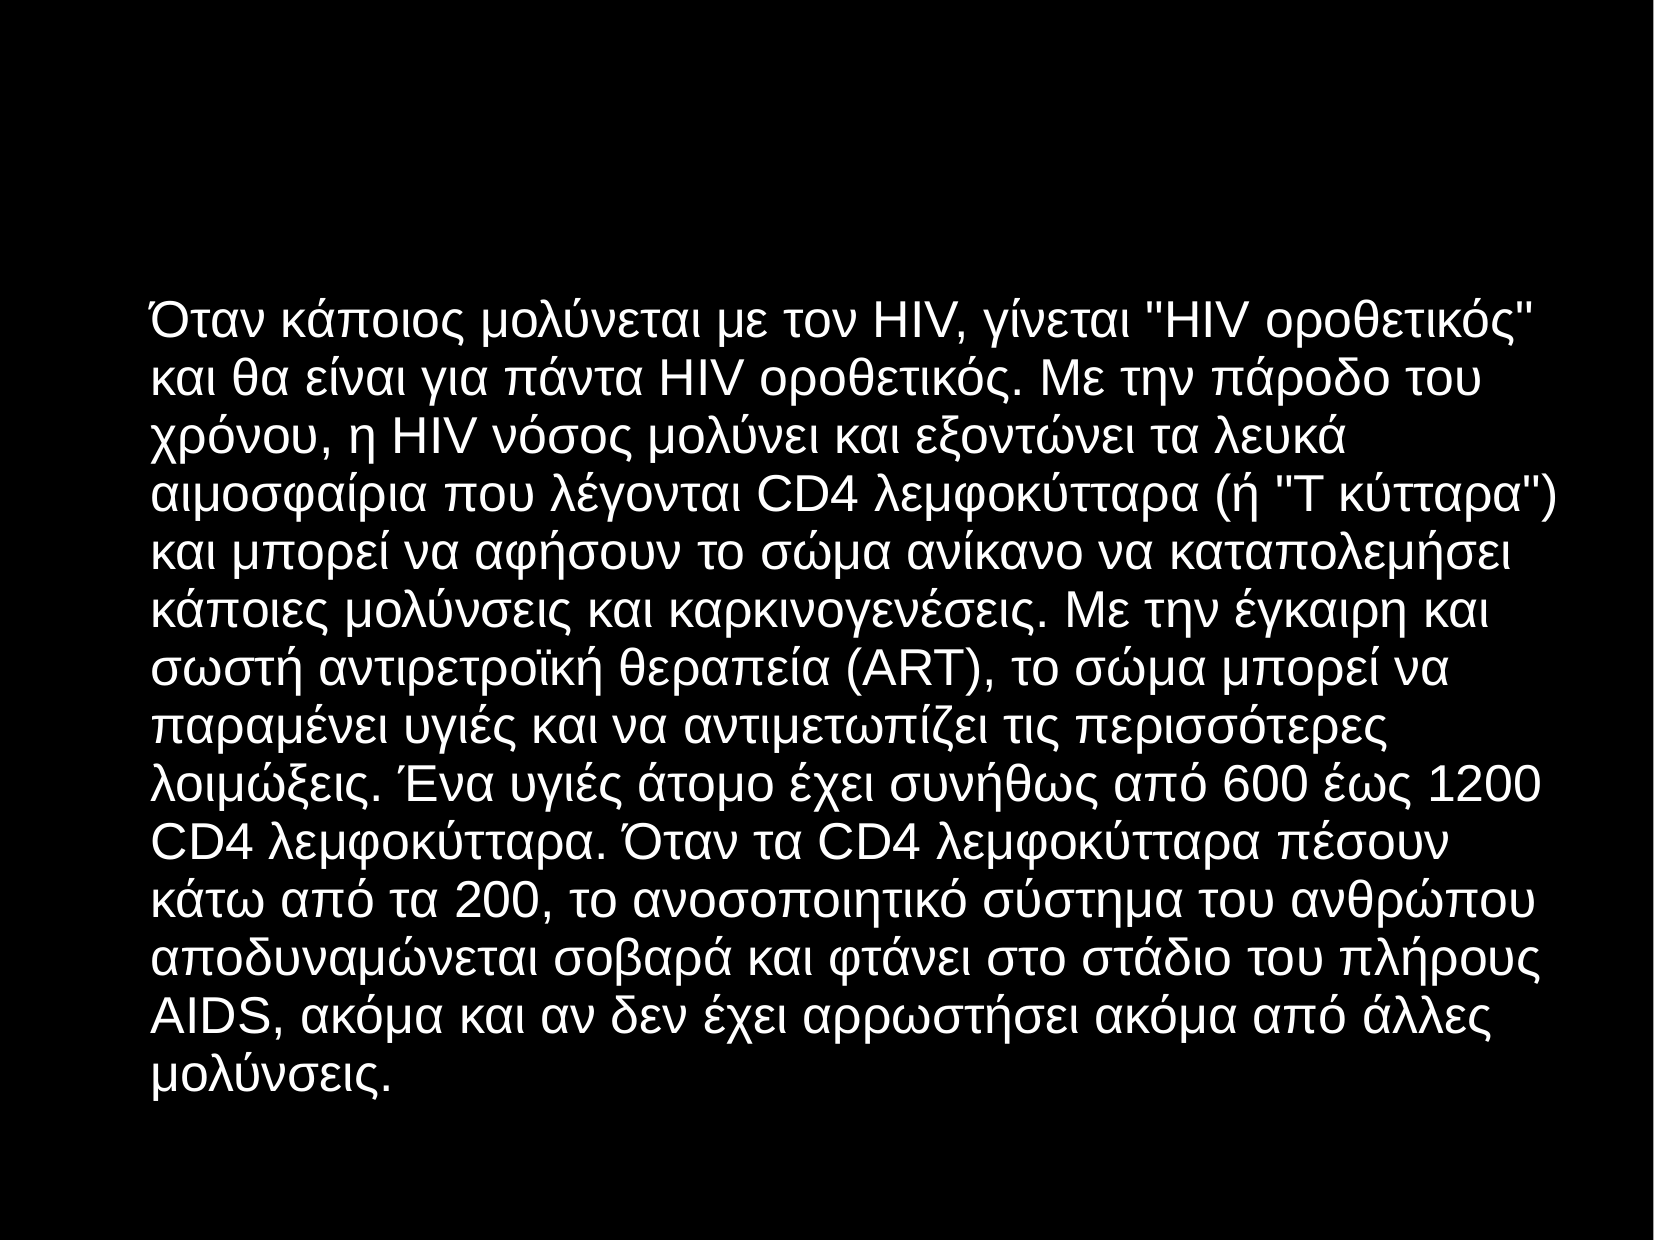

# Όταν κάποιος μολύνεται με τον HIV, γίνεται "HIV οροθετικός" και θα είναι για πάντα HIV οροθετικός. Με την πάροδο του χρόνου, η HIV νόσος μολύνει και εξοντώνει τα λευκά αιμοσφαίρια που λέγονται CD4 λεμφοκύτταρα (ή "Τ κύτταρα") και μπορεί να αφήσουν το σώμα ανίκανο να καταπολεμήσει κάποιες μολύνσεις και καρκινογενέσεις. Με την έγκαιρη και σωστή αντιρετροϊκή θεραπεία (ART), το σώμα μπορεί να παραμένει υγιές και να αντιμετωπίζει τις περισσότερες λοιμώξεις. Ένα υγιές άτομο έχει συνήθως από 600 έως 1200 CD4 λεμφοκύτταρα. Όταν τα CD4 λεμφοκύτταρα πέσουν κάτω από τα 200, το ανοσοποιητικό σύστημα του ανθρώπου αποδυναμώνεται σοβαρά και φτάνει στο στάδιο του πλήρους AIDS, ακόμα και αν δεν έχει αρρωστήσει ακόμα από άλλες μολύνσεις.